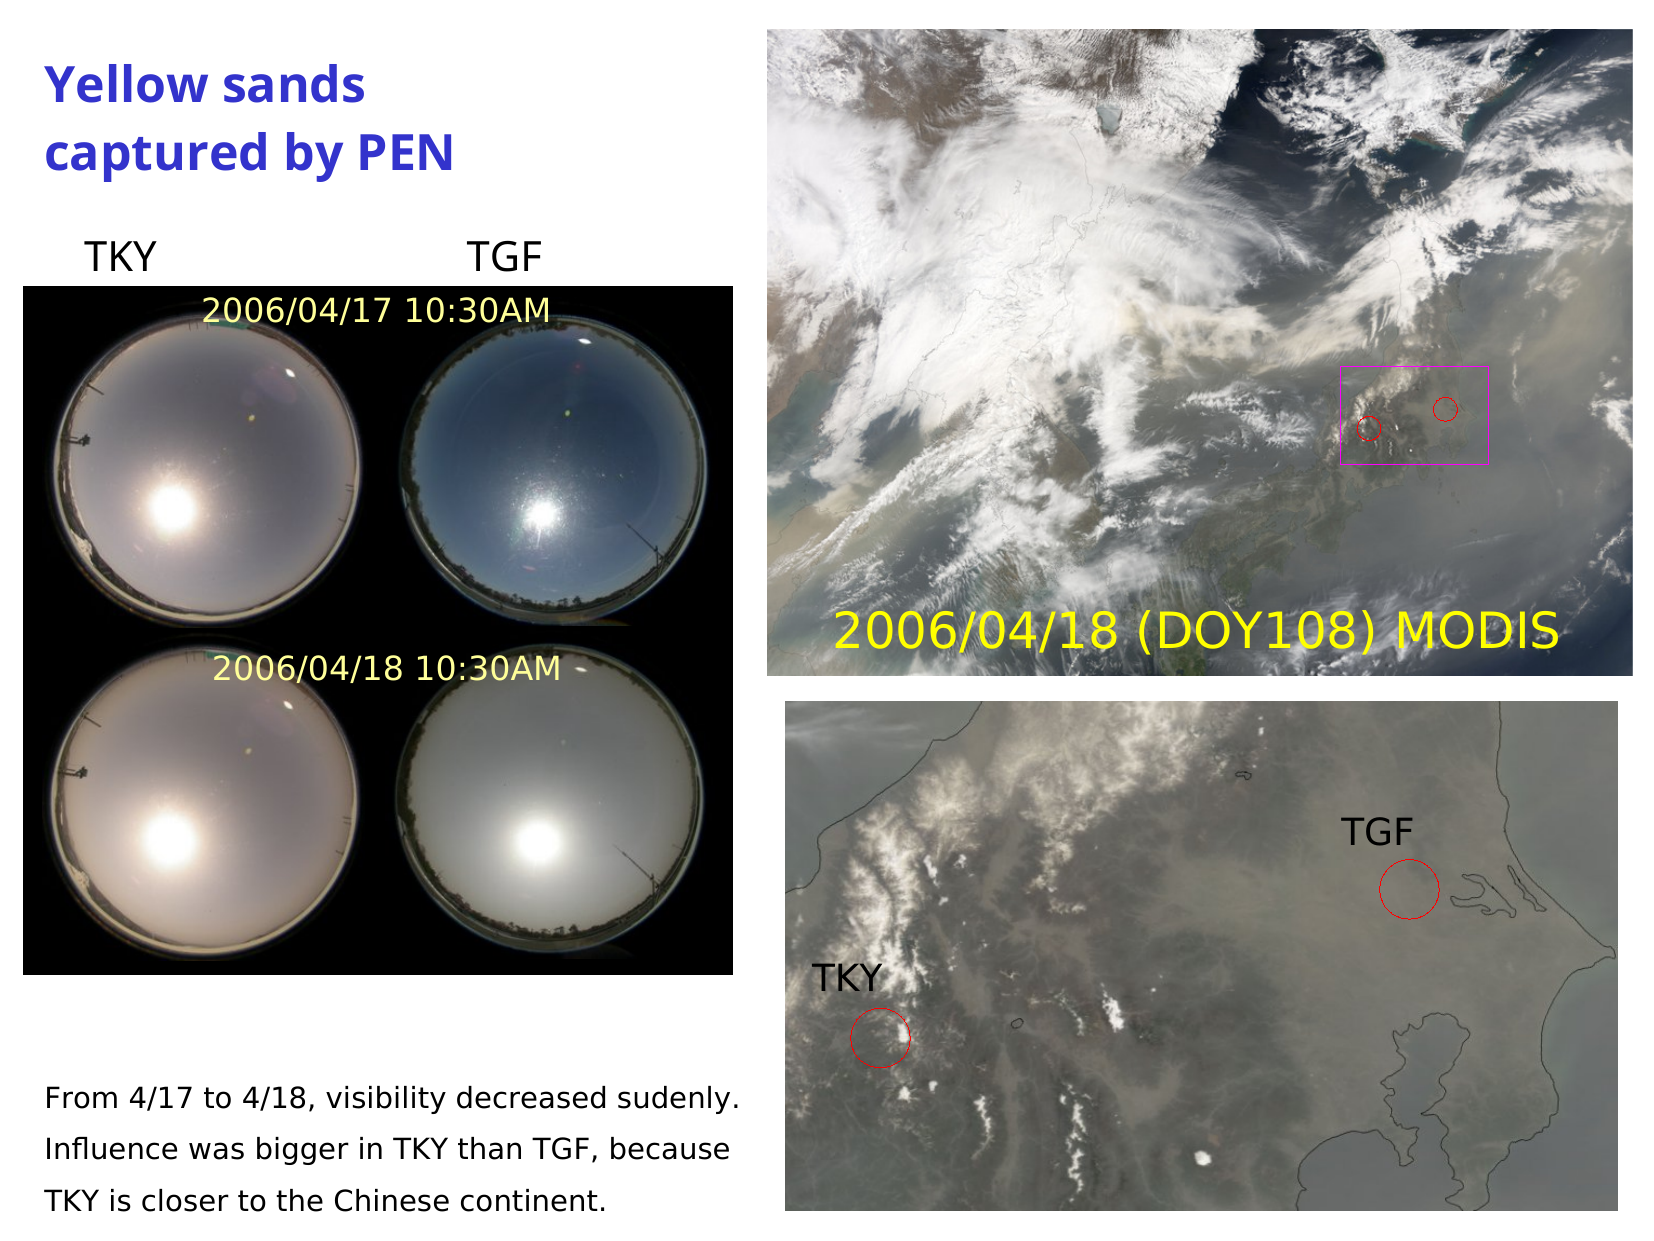

Yellow sands
captured by PEN
 TKY
TGF
2006/04/17 10:30AM
2006/04/18 (DOY108) MODIS
2006/04/18 10:30AM
TGF
TKY
From 4/17 to 4/18, visibility decreased sudenly.
Influence was bigger in TKY than TGF, because
TKY is closer to the Chinese continent.